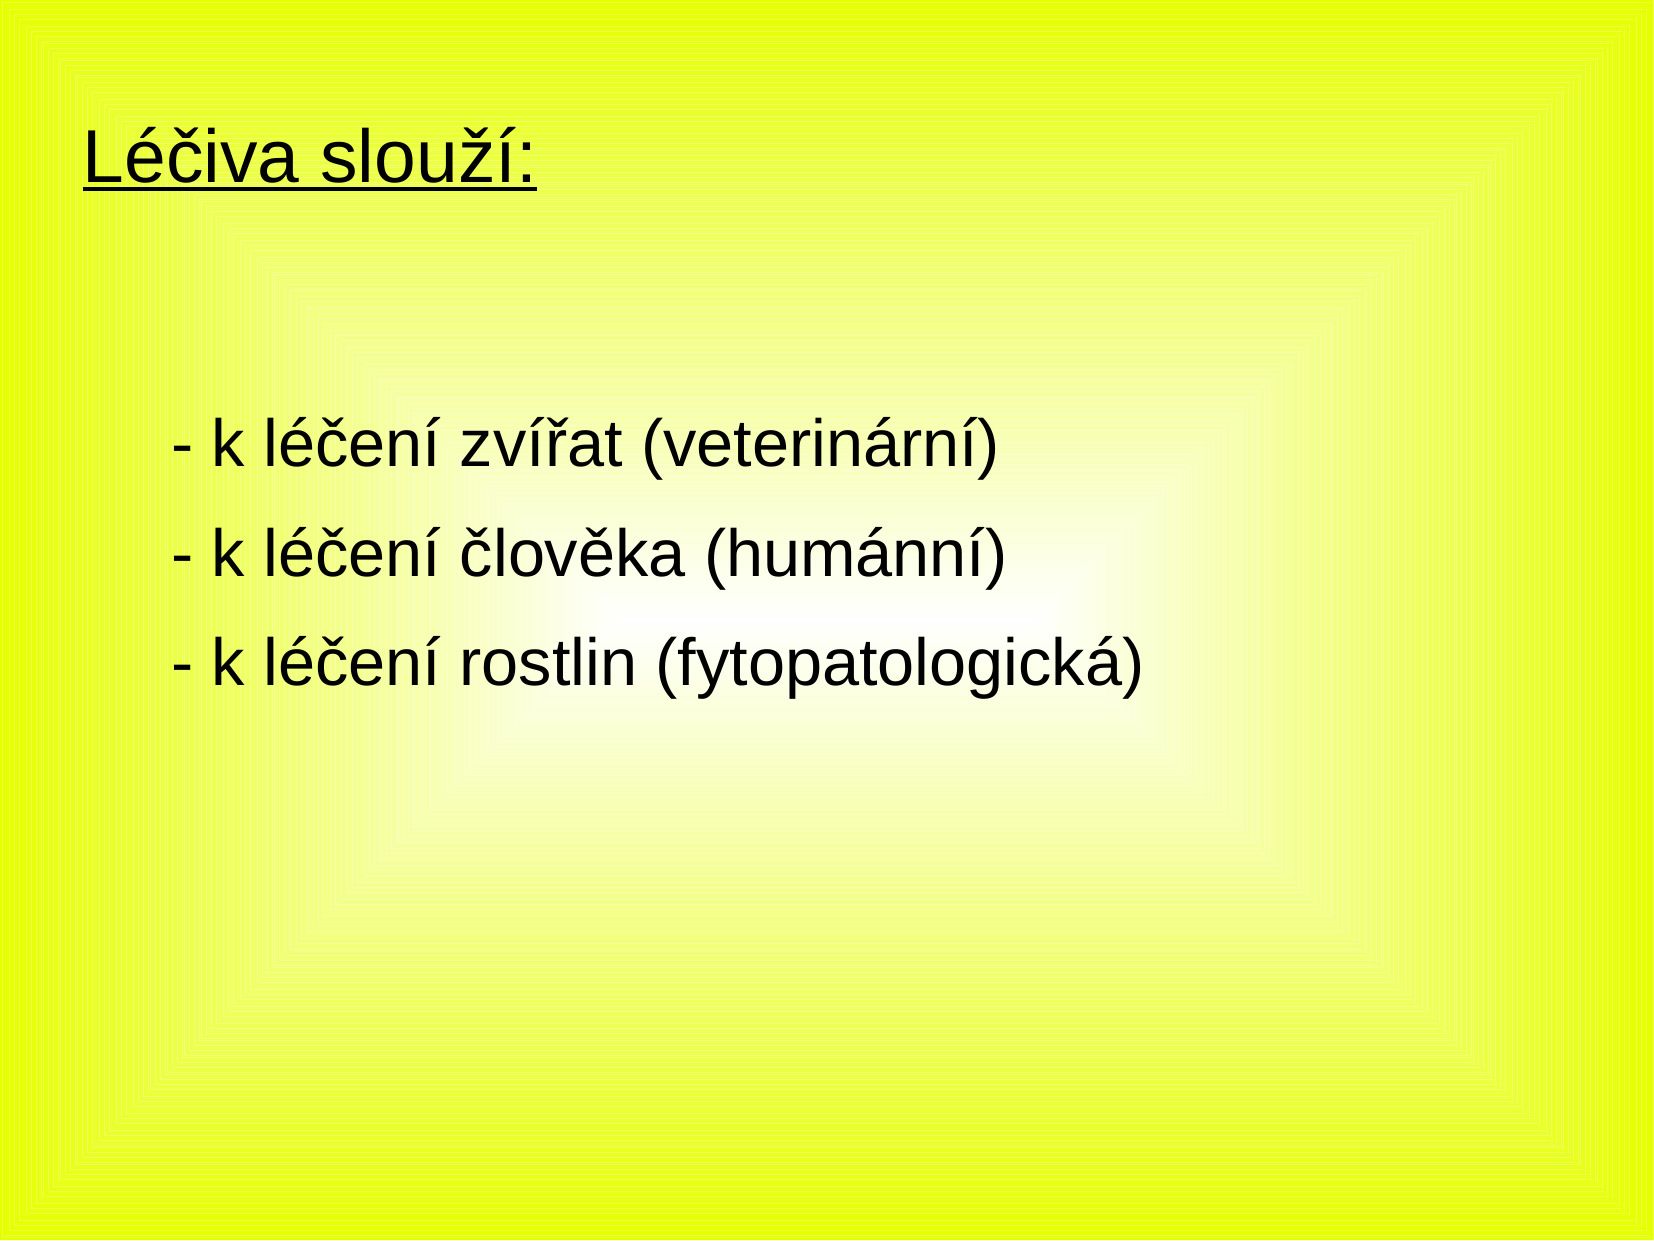

# Léčiva slouží:
- k léčení zvířat (veterinární)
- k léčení člověka (humánní)
- k léčení rostlin (fytopatologická)